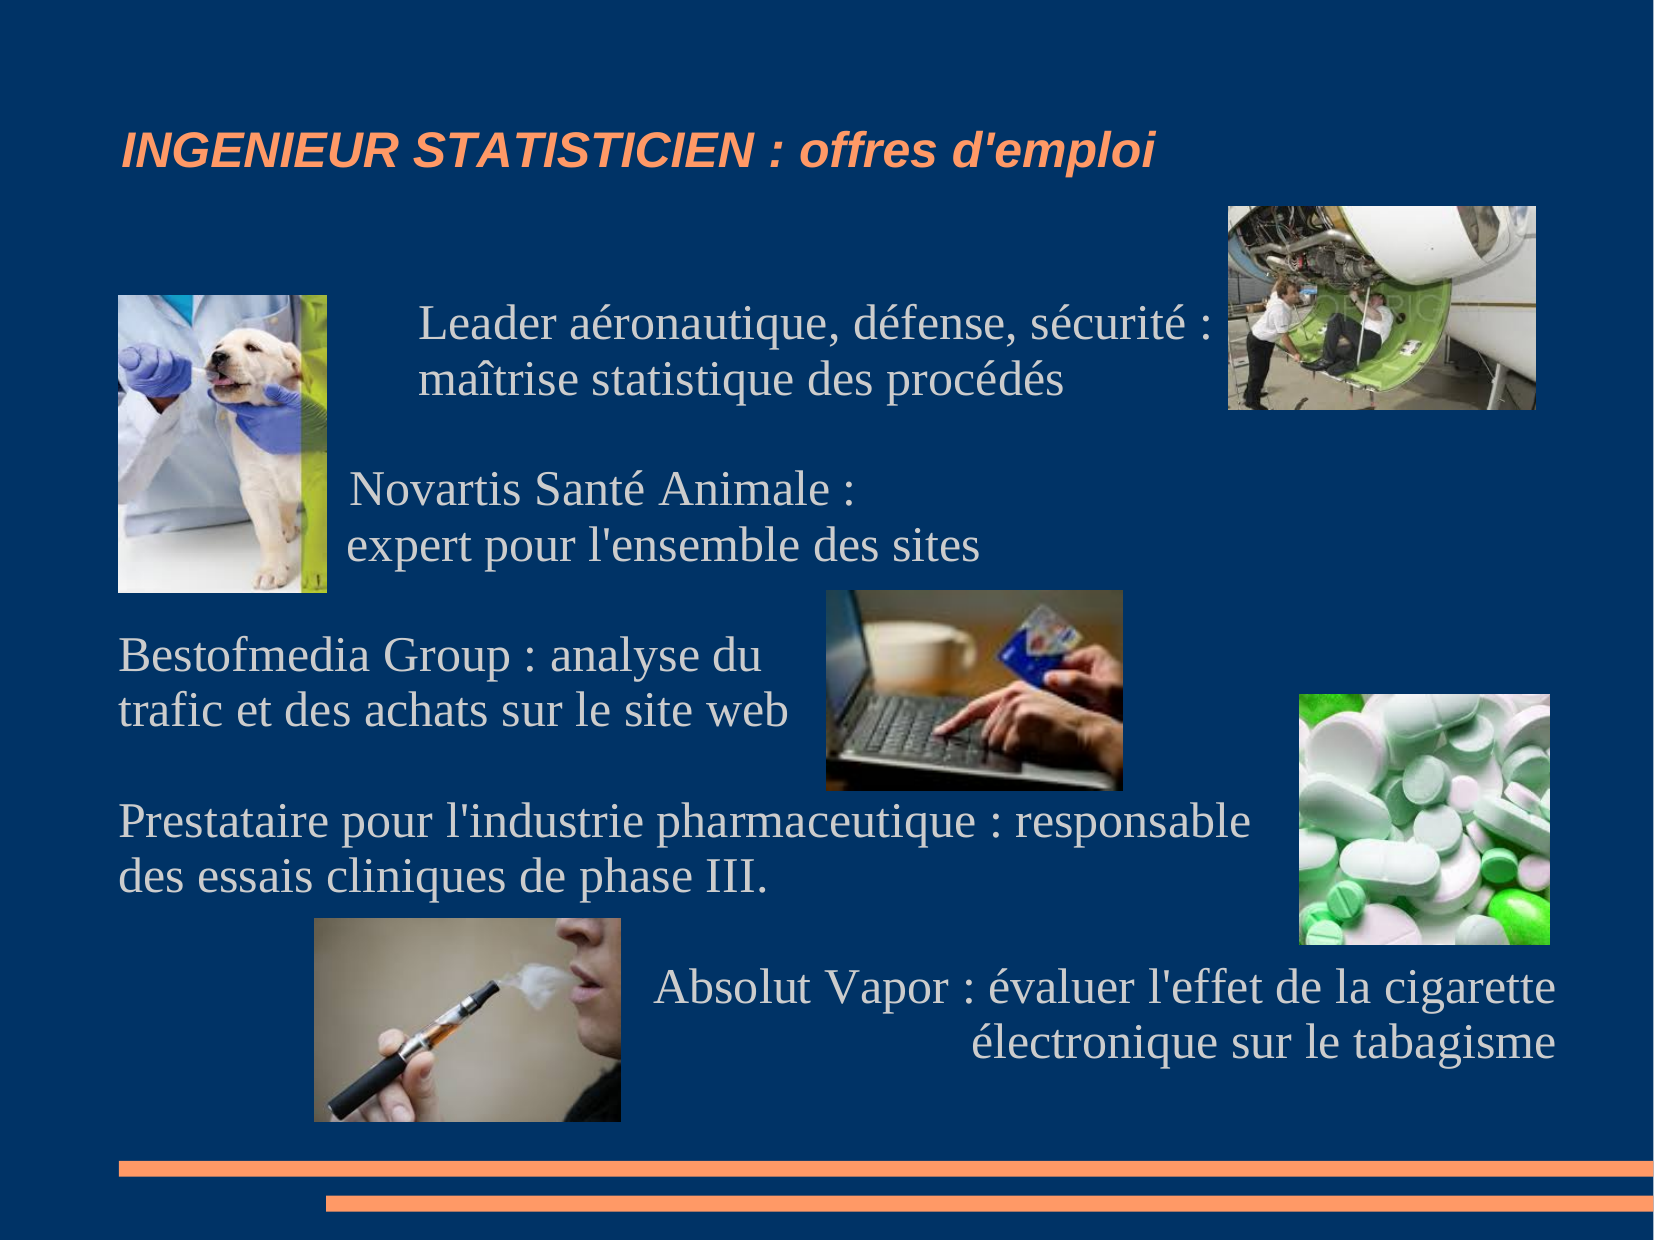

# INGENIEUR STATISTICIEN : offres d'emploi
 Leader aéronautique, défense, sécurité :
 maîtrise statistique des procédés
Novartis Santé Animale :
expert pour l'ensemble des sites
Bestofmedia Group : analyse du
trafic et des achats sur le site web
Prestataire pour l'industrie pharmaceutique : responsable
des essais cliniques de phase III.
Absolut Vapor : évaluer l'effet de la cigarette
électronique sur le tabagisme